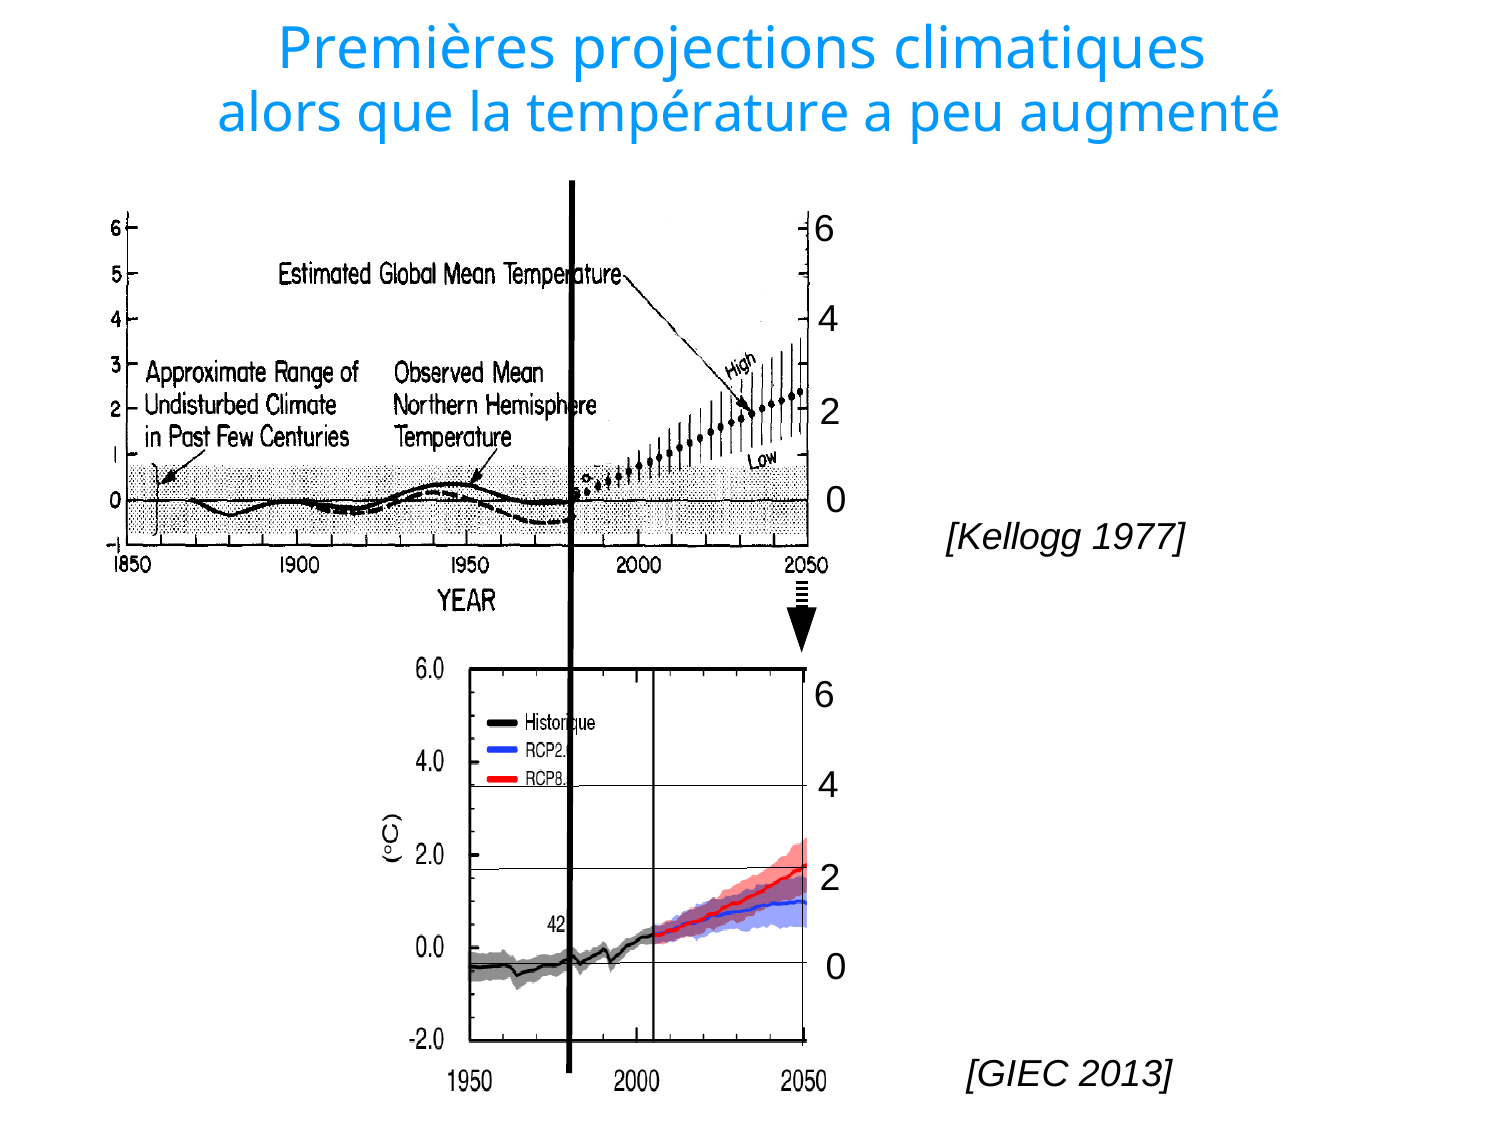

# Premières projections climatiques alors que la température a peu augmenté
6
4
2
0
[Kellogg 1977]
6
4
2
0
[GIEC 2013]